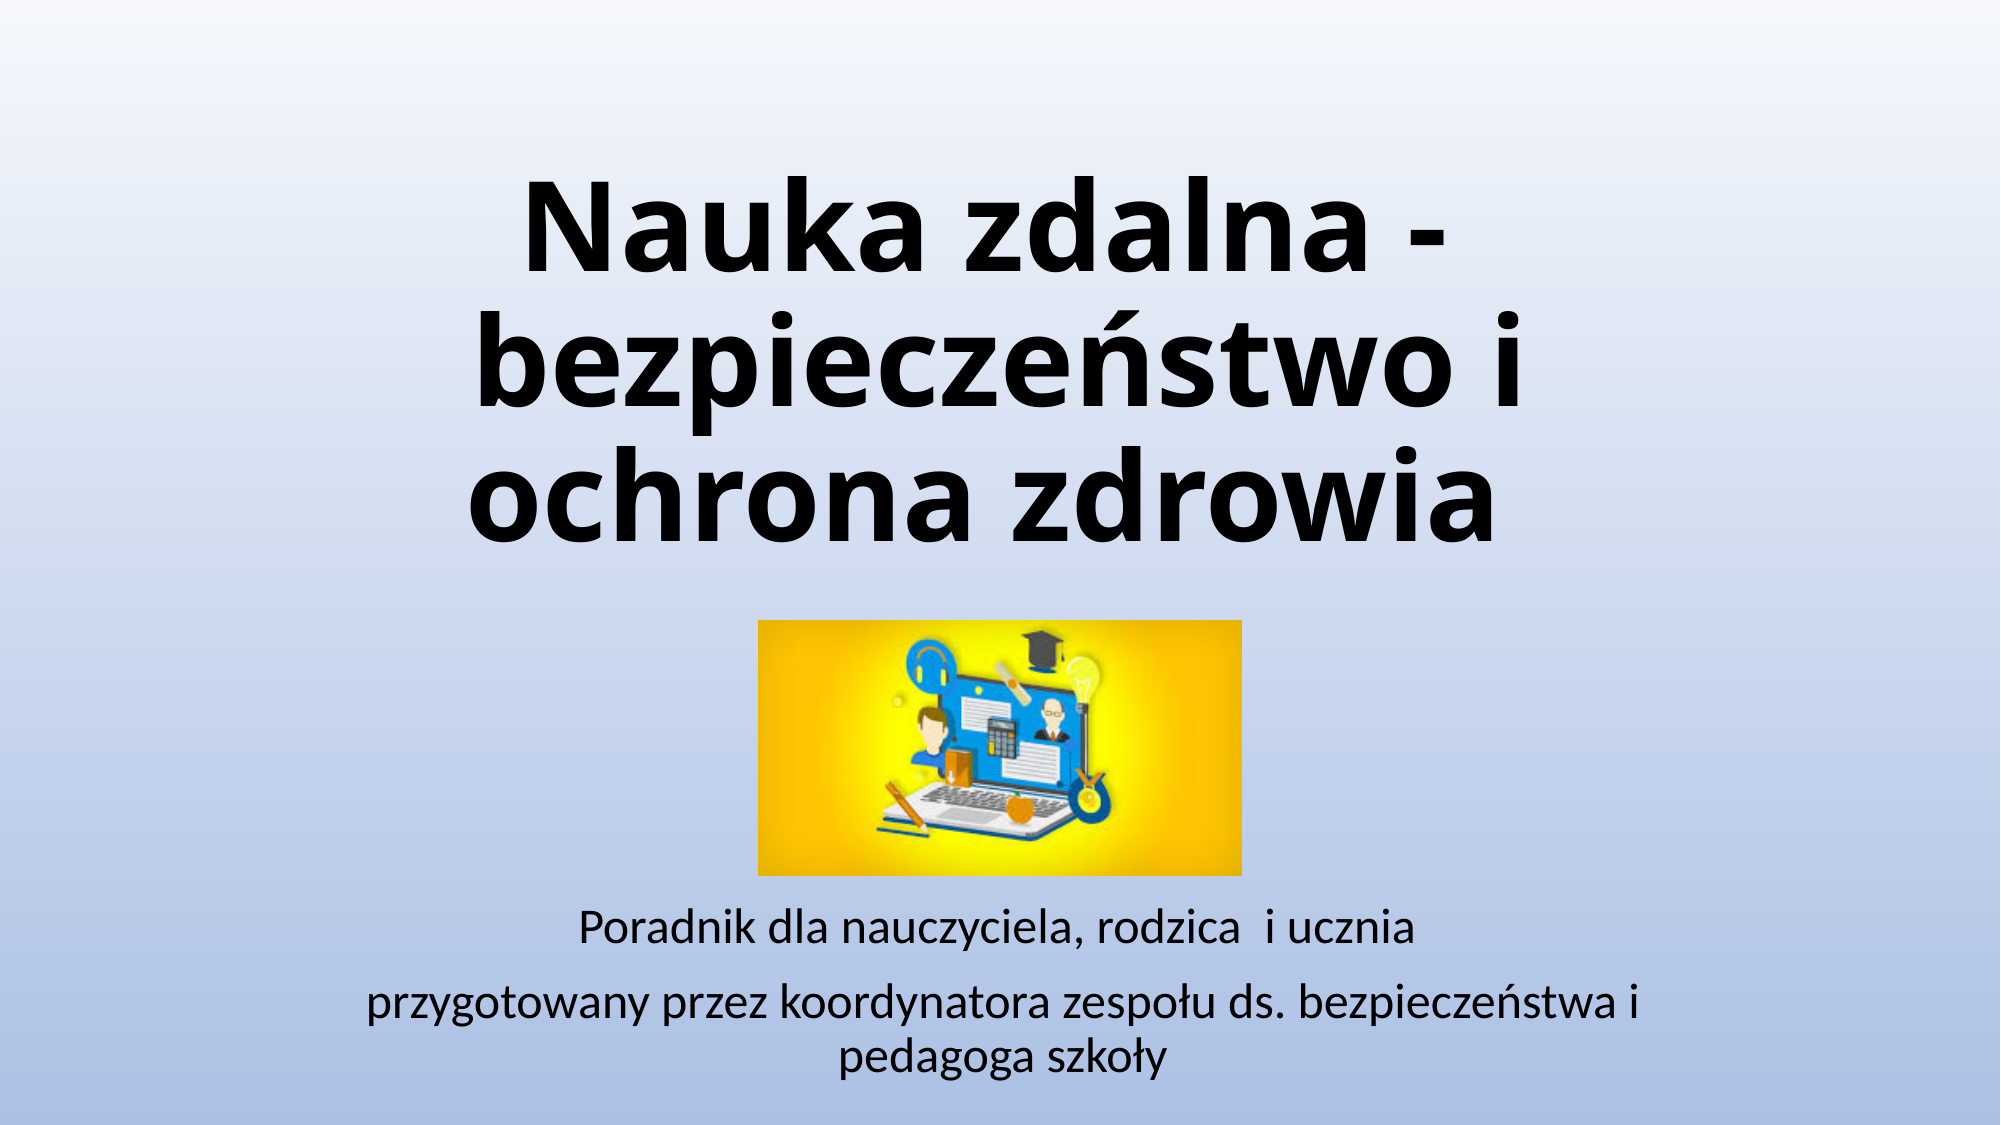

# Nauka zdalna - bezpieczeństwo i ochrona zdrowia
Poradnik dla nauczyciela, rodzica i ucznia
przygotowany przez koordynatora zespołu ds. bezpieczeństwa i pedagoga szkoły